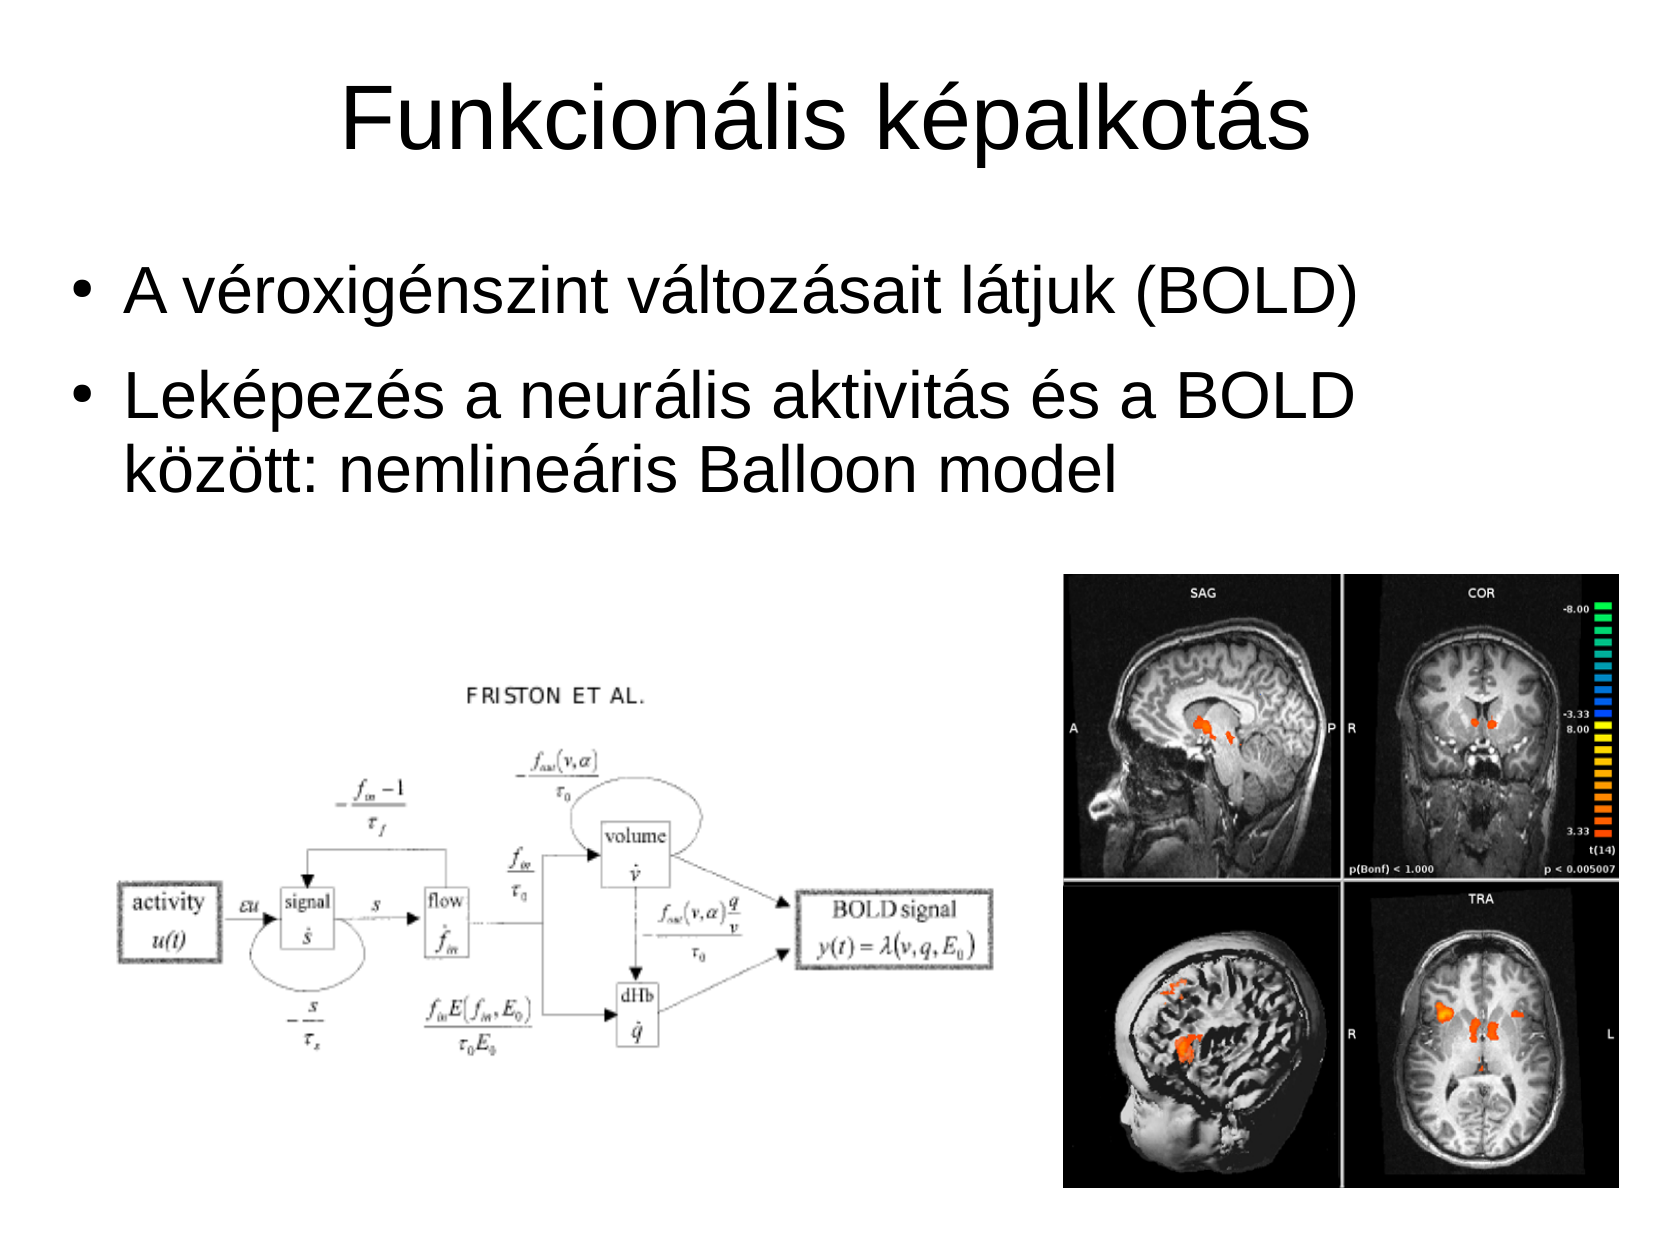

# Funkcionális képalkotás
A véroxigénszint változásait látjuk (BOLD)
Leképezés a neurális aktivitás és a BOLD között: nemlineáris Balloon model